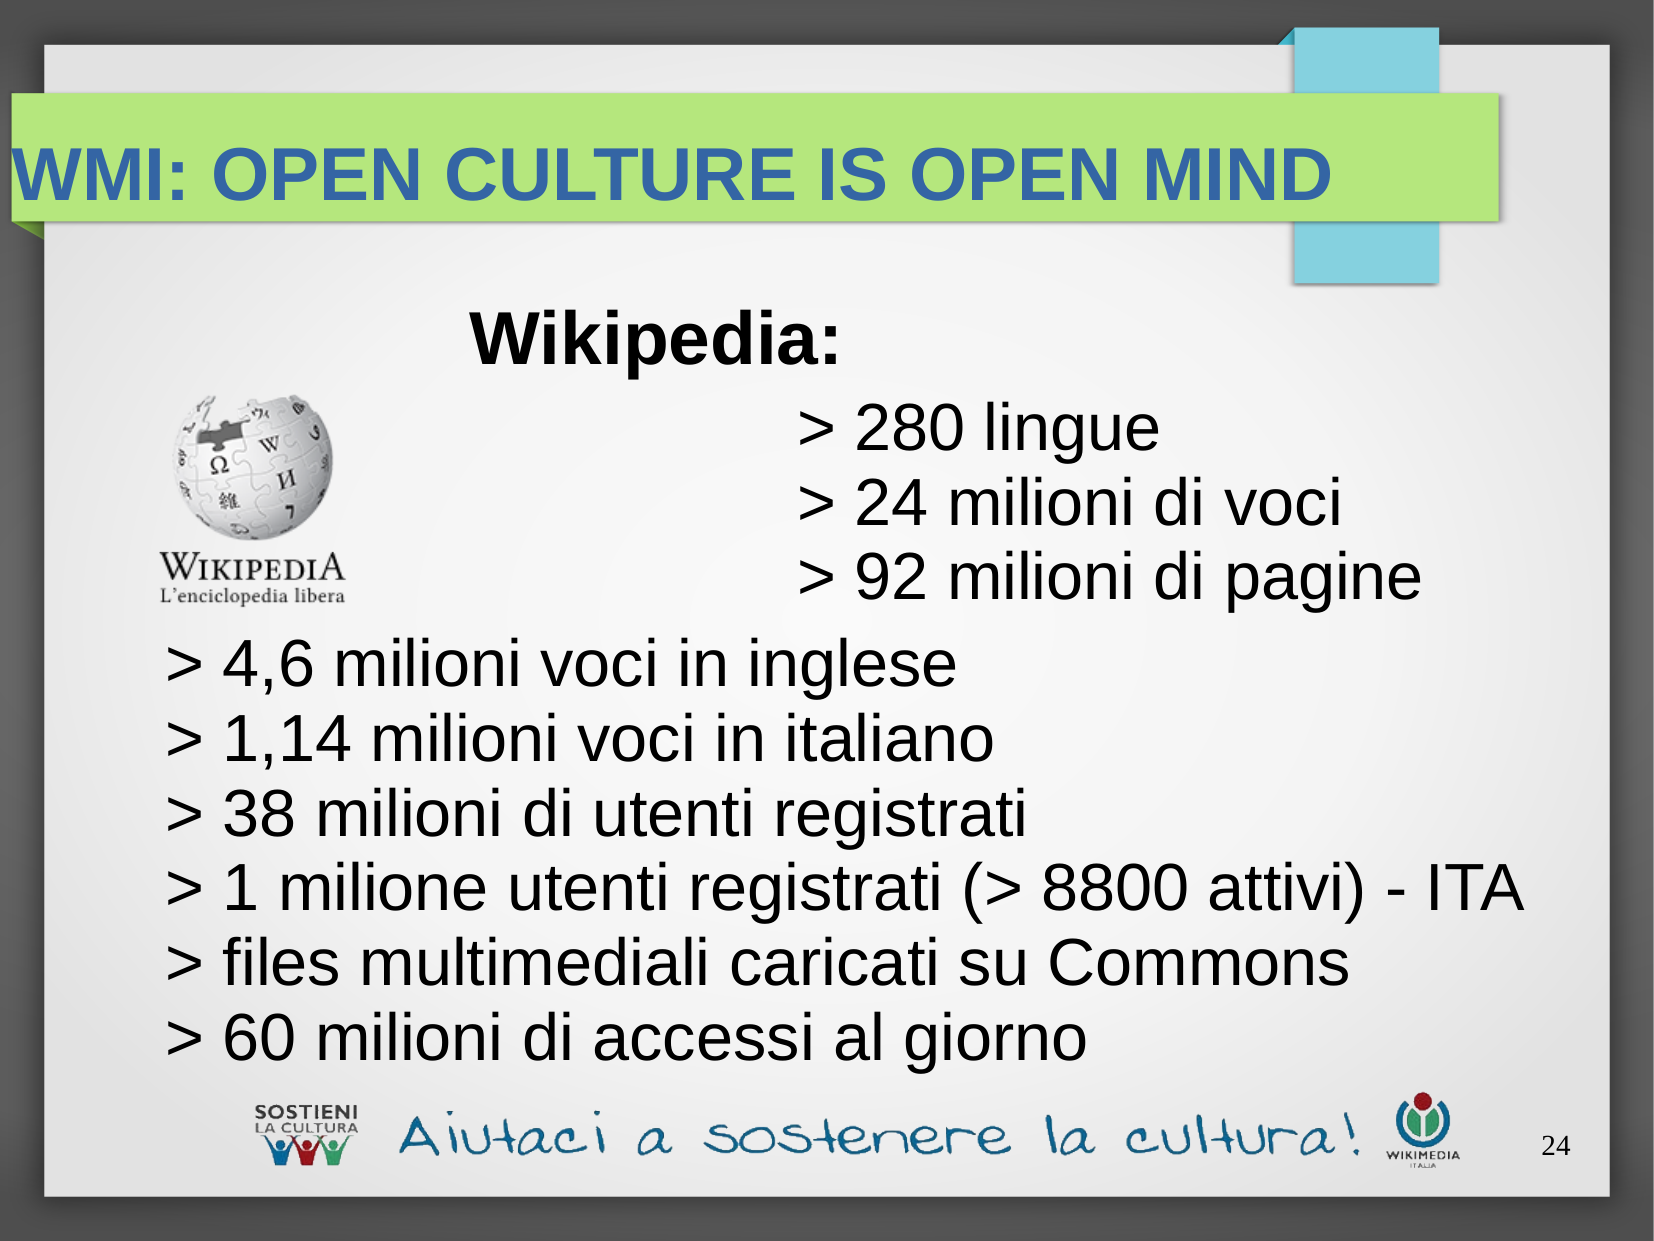

# WMI: OPEN CULTURE IS OPEN MIND
Wikipedia:
> 280 lingue
> 24 milioni di voci
> 92 milioni di pagine
> 4,6 milioni voci in inglese
> 1,14 milioni voci in italiano
> 38 milioni di utenti registrati
> 1 milione utenti registrati (> 8800 attivi) - ITA
> files multimediali caricati su Commons
> 60 milioni di accessi al giorno
24